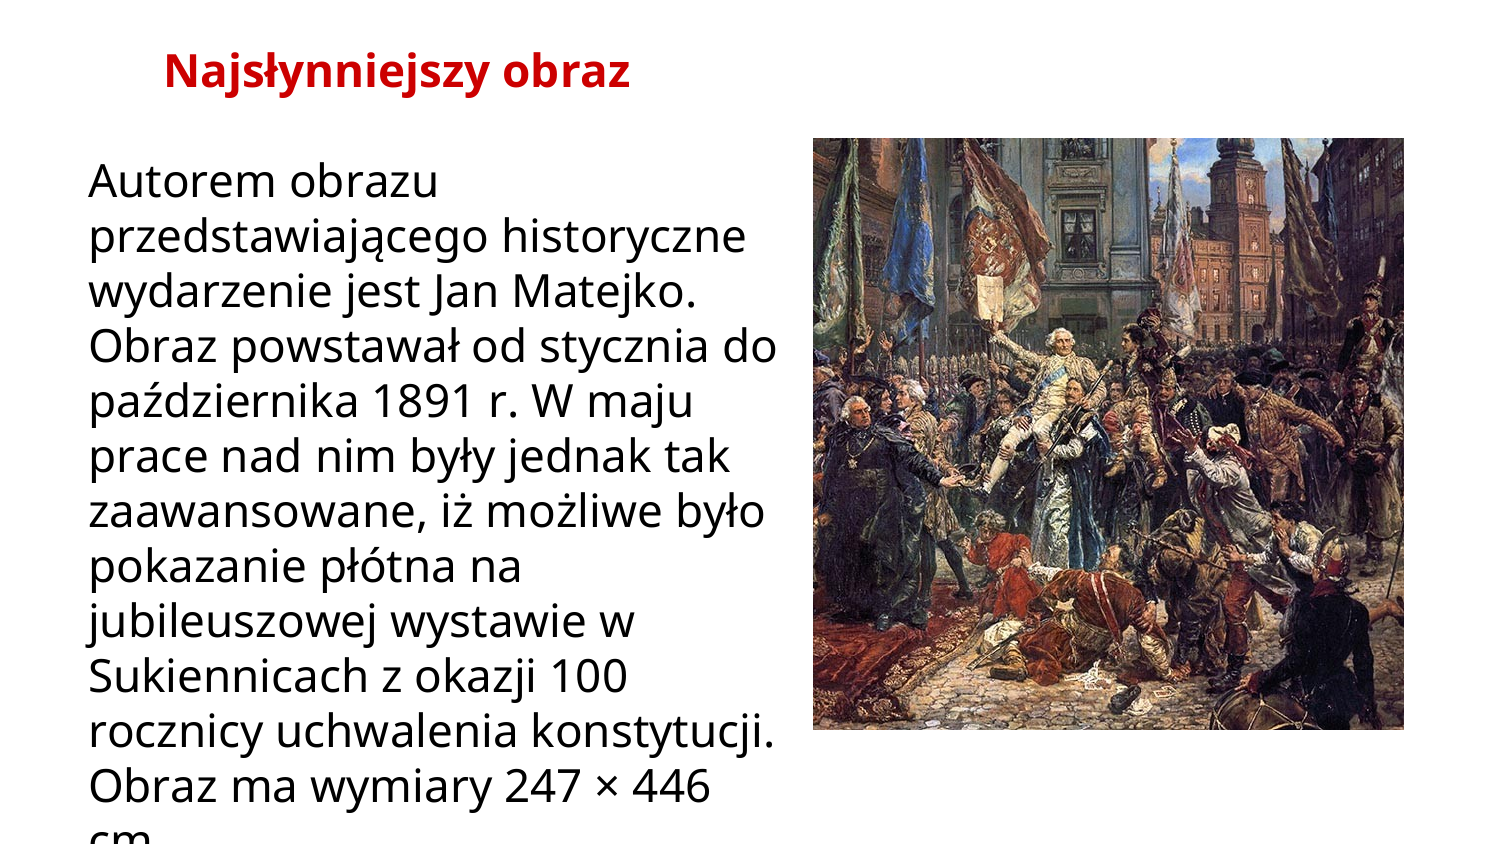

# Najsłynniejszy obraz
Autorem obrazu przedstawiającego historyczne wydarzenie jest Jan Matejko.
Obraz powstawał od stycznia do października 1891 r. W maju prace nad nim były jednak tak zaawansowane, iż możliwe było pokazanie płótna na jubileuszowej wystawie w Sukiennicach z okazji 100 rocznicy uchwalenia konstytucji. Obraz ma wymiary 247 × 446 cm.